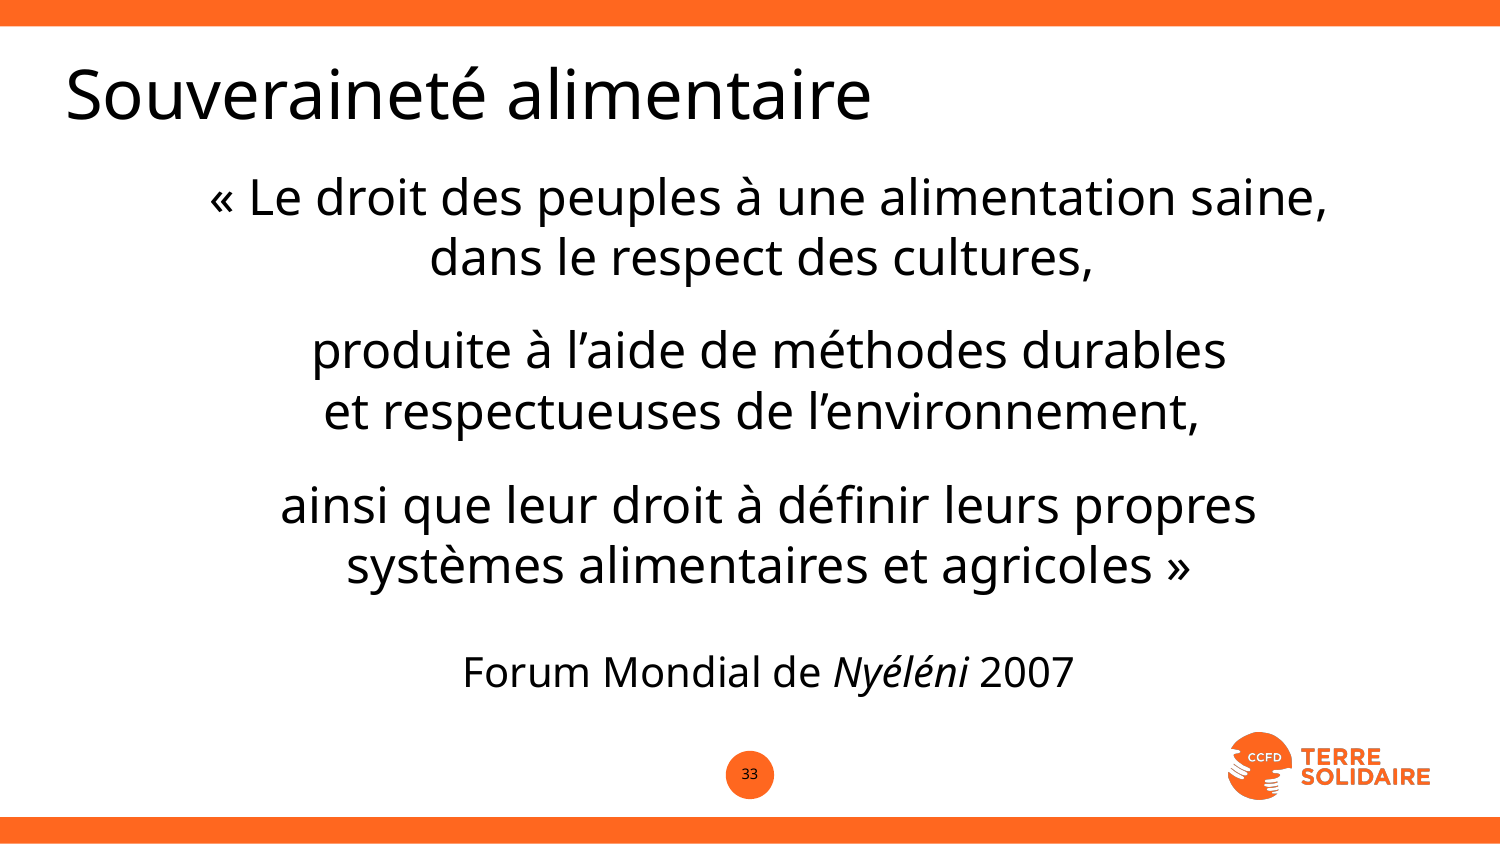

# Souveraineté alimentaire
« Le droit des peuples à une alimentation saine, dans le respect des cultures,
produite à l’aide de méthodes durables
et respectueuses de l’environnement,
ainsi que leur droit à définir leurs propres systèmes alimentaires et agricoles »
Forum Mondial de Nyéléni 2007